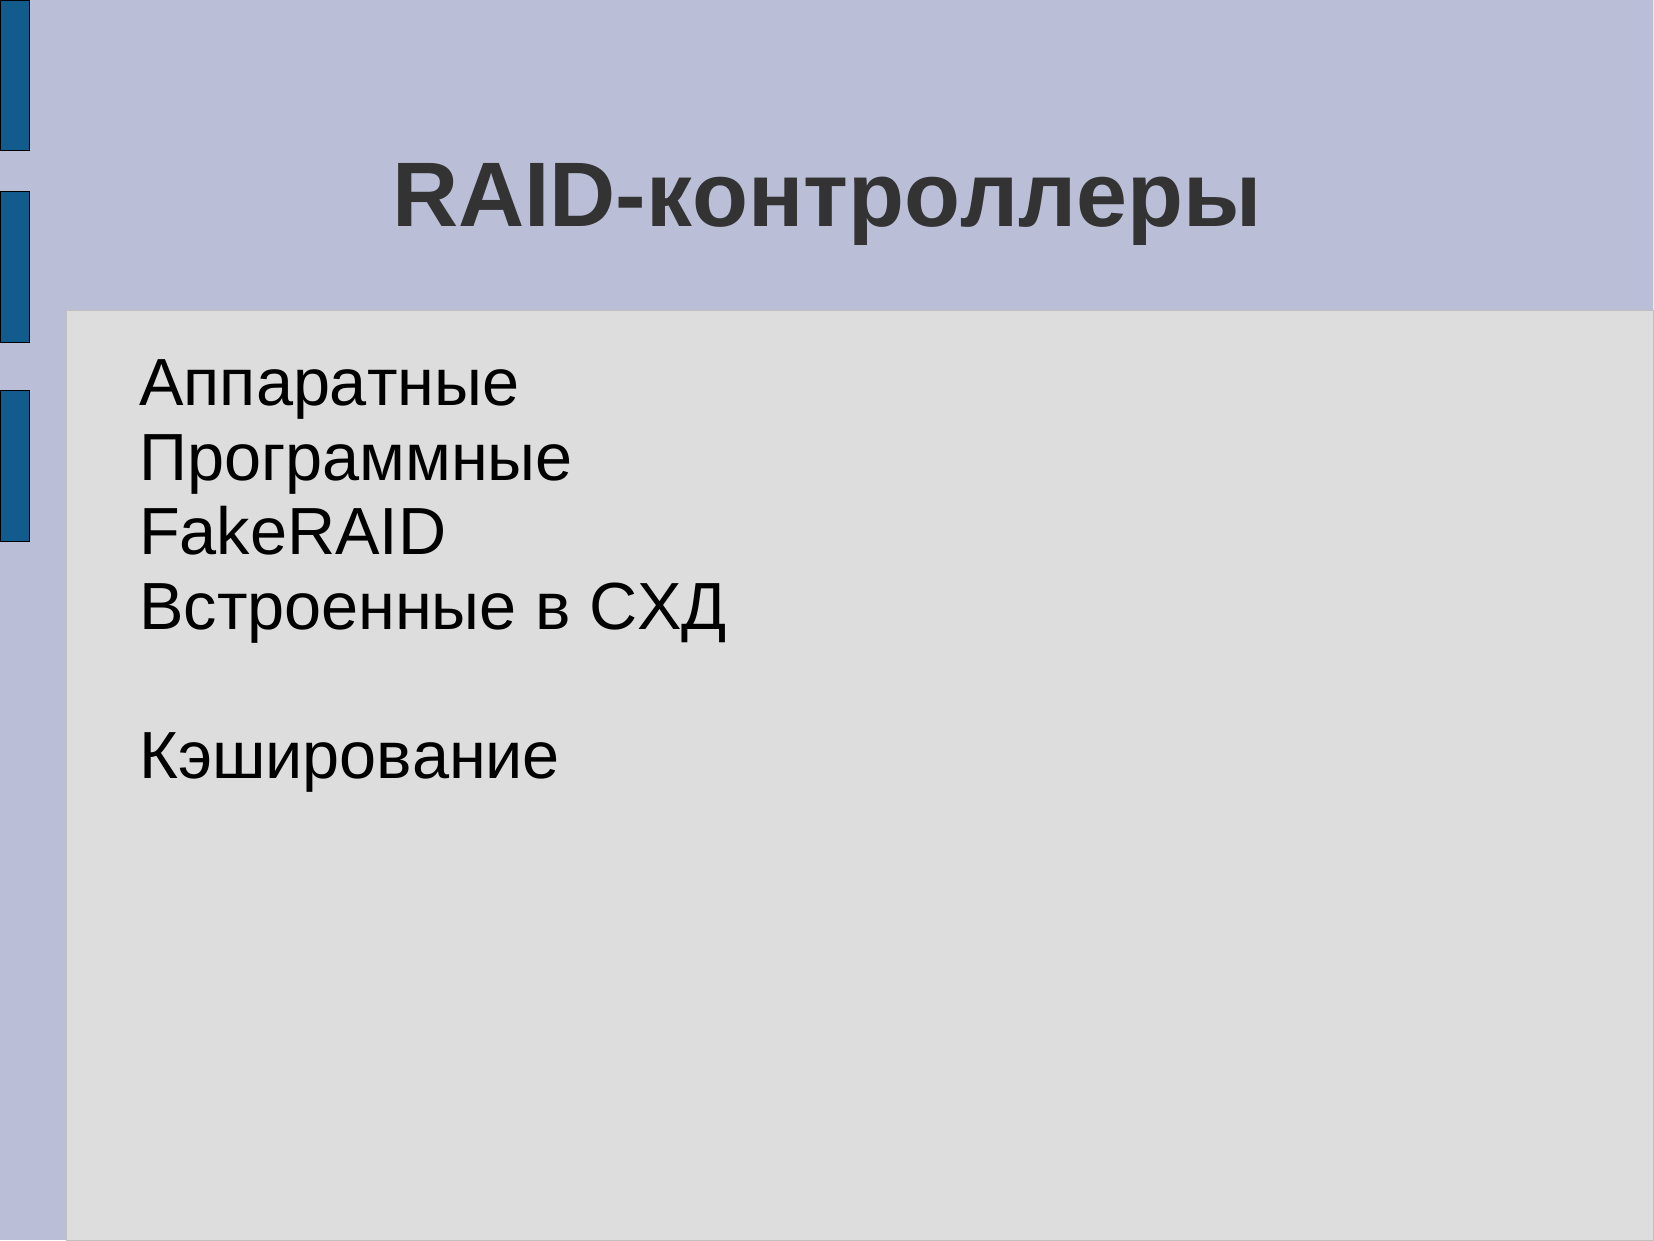

# RAID-контроллеры
Аппаратные
Программные
FakeRAID
Встроенные в СХД
Кэширование